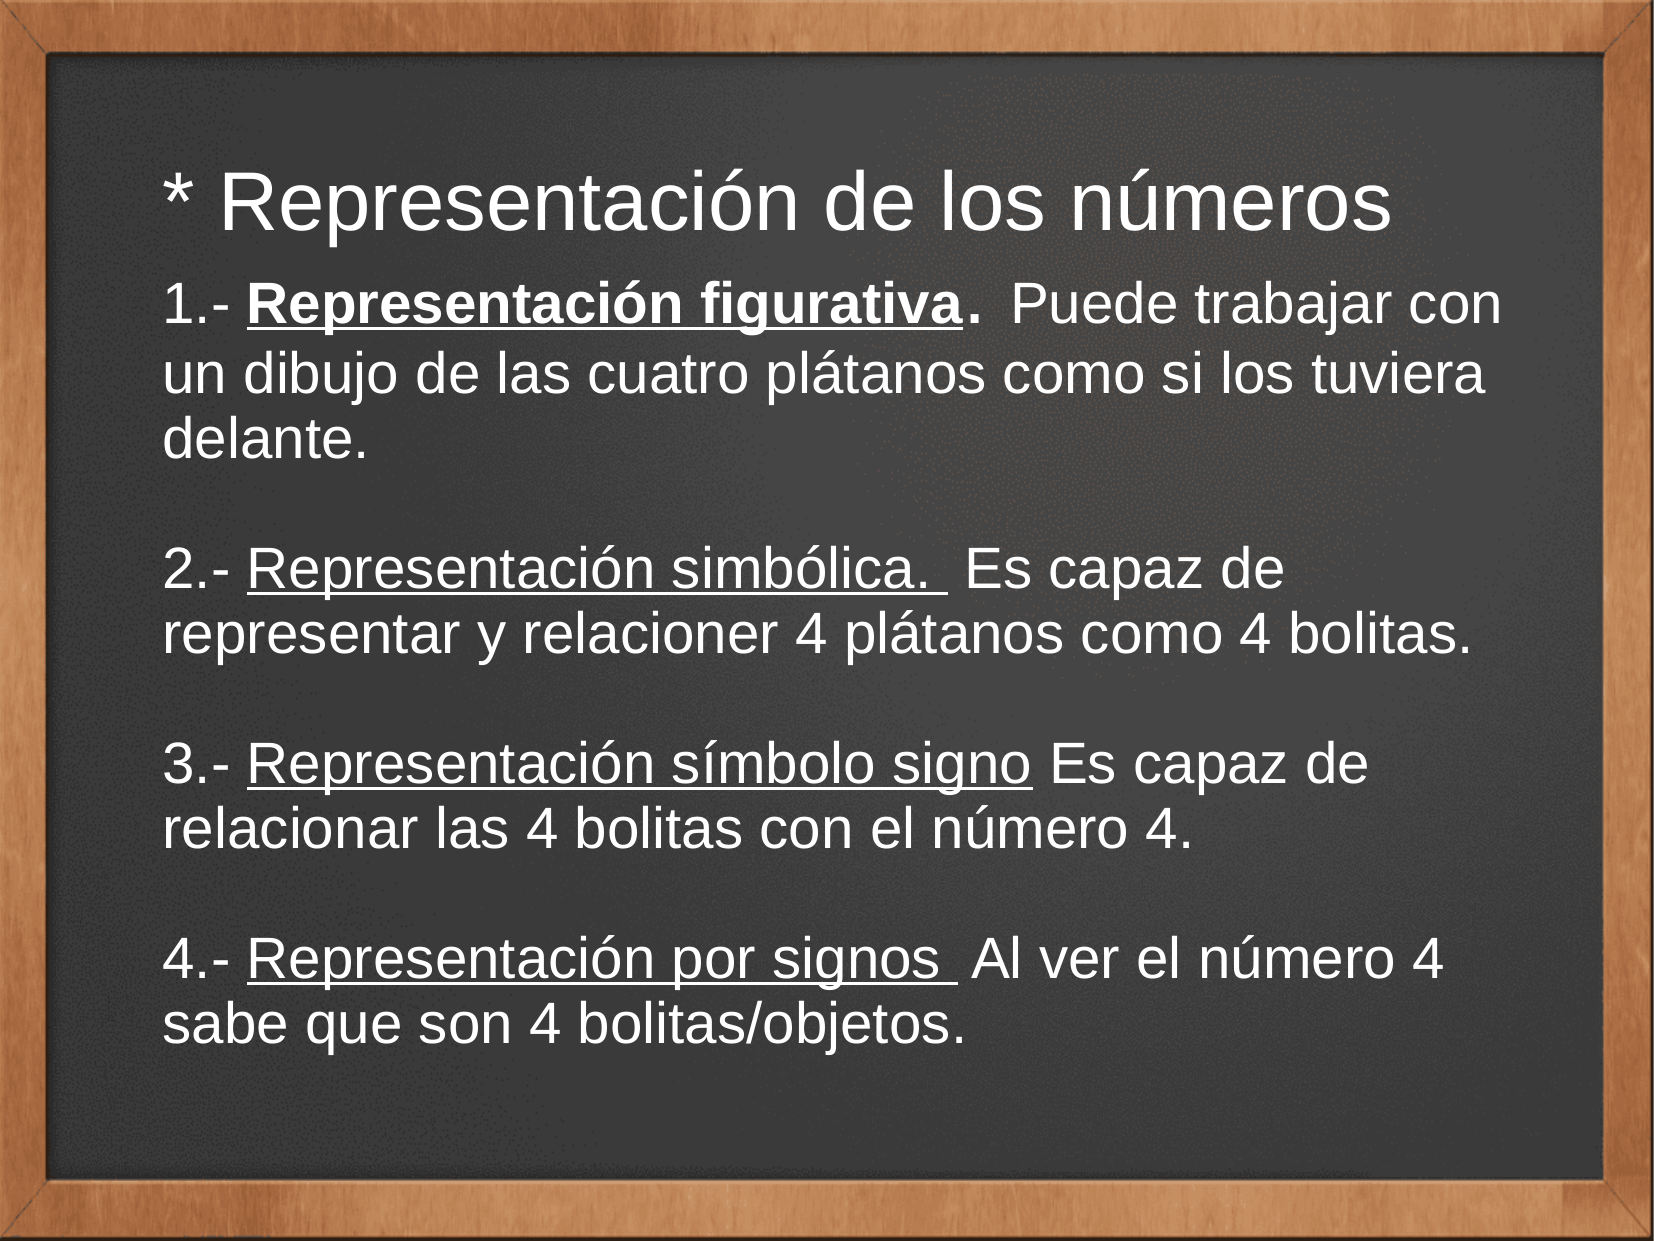

* Representación de los números
1.- Representación figurativa. Puede trabajar con un dibujo de las cuatro plátanos como si los tuviera delante.
2.- Representación simbólica. Es capaz de representar y relacioner 4 plátanos como 4 bolitas.
3.- Representación símbolo signo Es capaz de relacionar las 4 bolitas con el número 4.
4.- Representación por signos Al ver el número 4 sabe que son 4 bolitas/objetos.